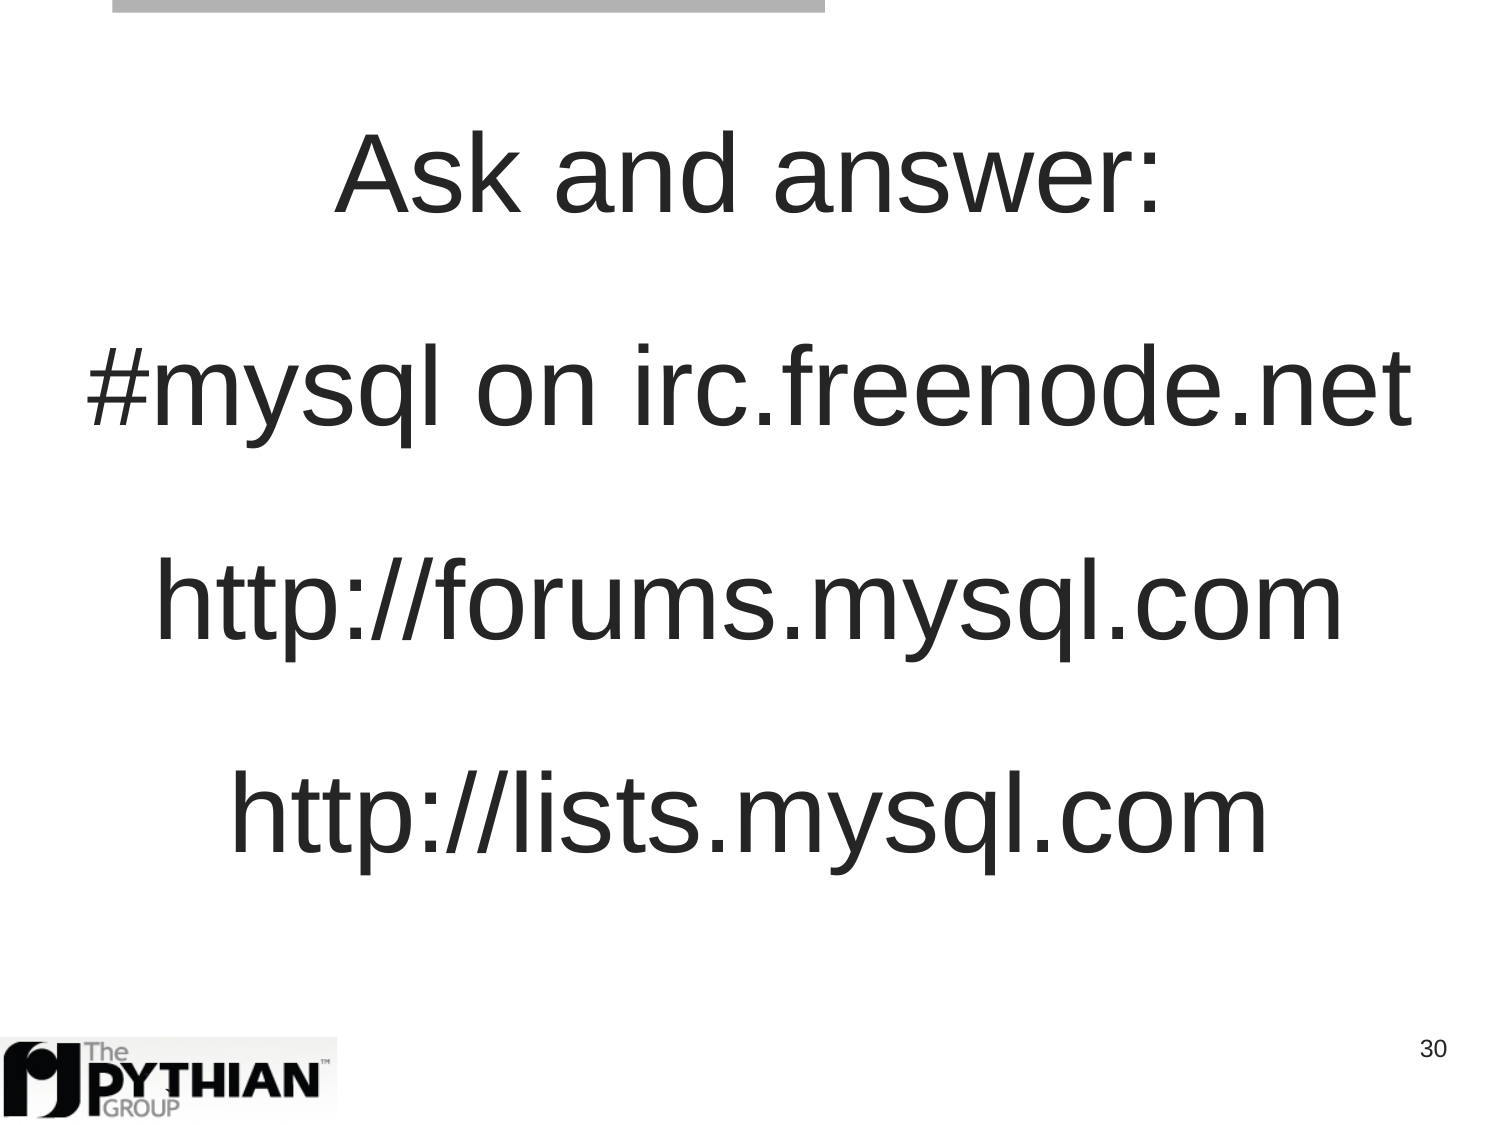

Ask and answer:
#mysql on irc.freenode.net
http://forums.mysql.com
http://lists.mysql.com